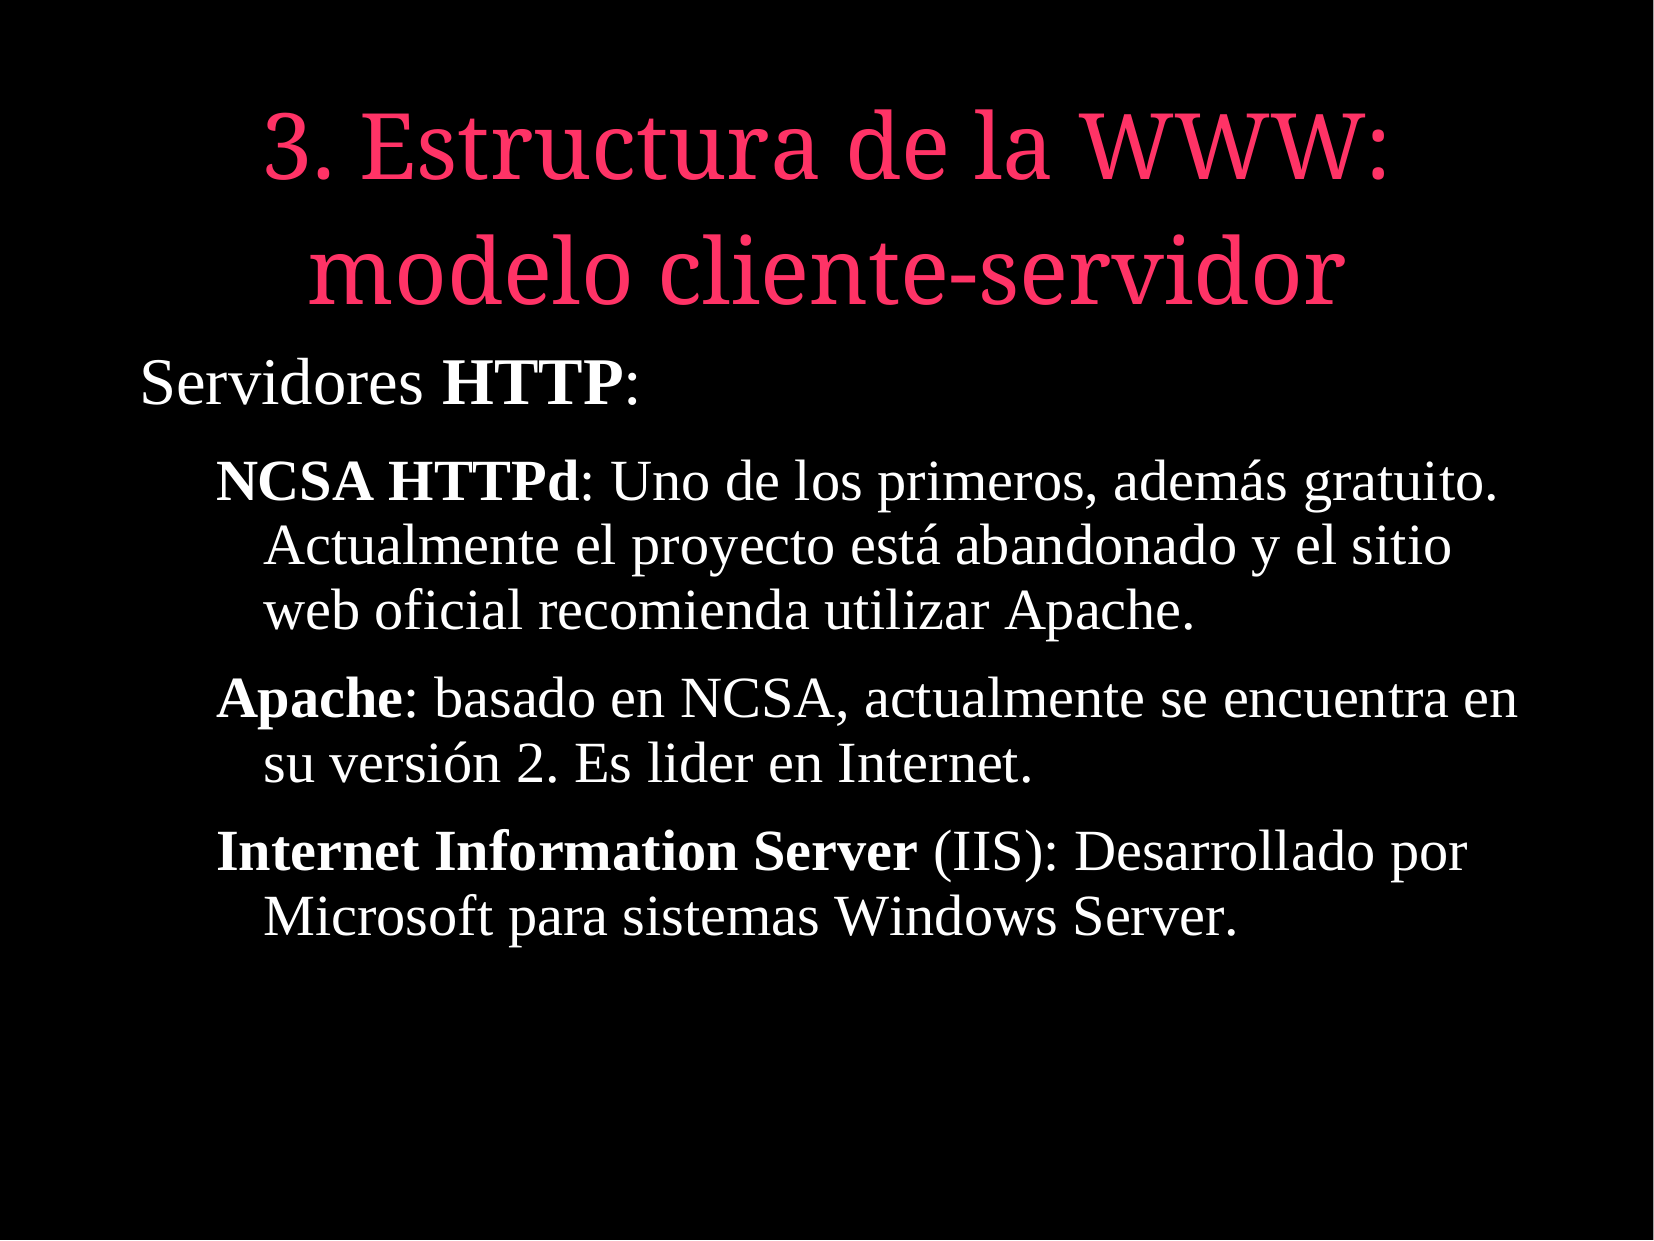

# 3. Estructura de la WWW: modelo cliente-servidor
Servidores HTTP:
NCSA HTTPd: Uno de los primeros, además gratuito. Actualmente el proyecto está abandonado y el sitio web oficial recomienda utilizar Apache.
Apache: basado en NCSA, actualmente se encuentra en su versión 2. Es lider en Internet.
Internet Information Server (IIS): Desarrollado por Microsoft para sistemas Windows Server.